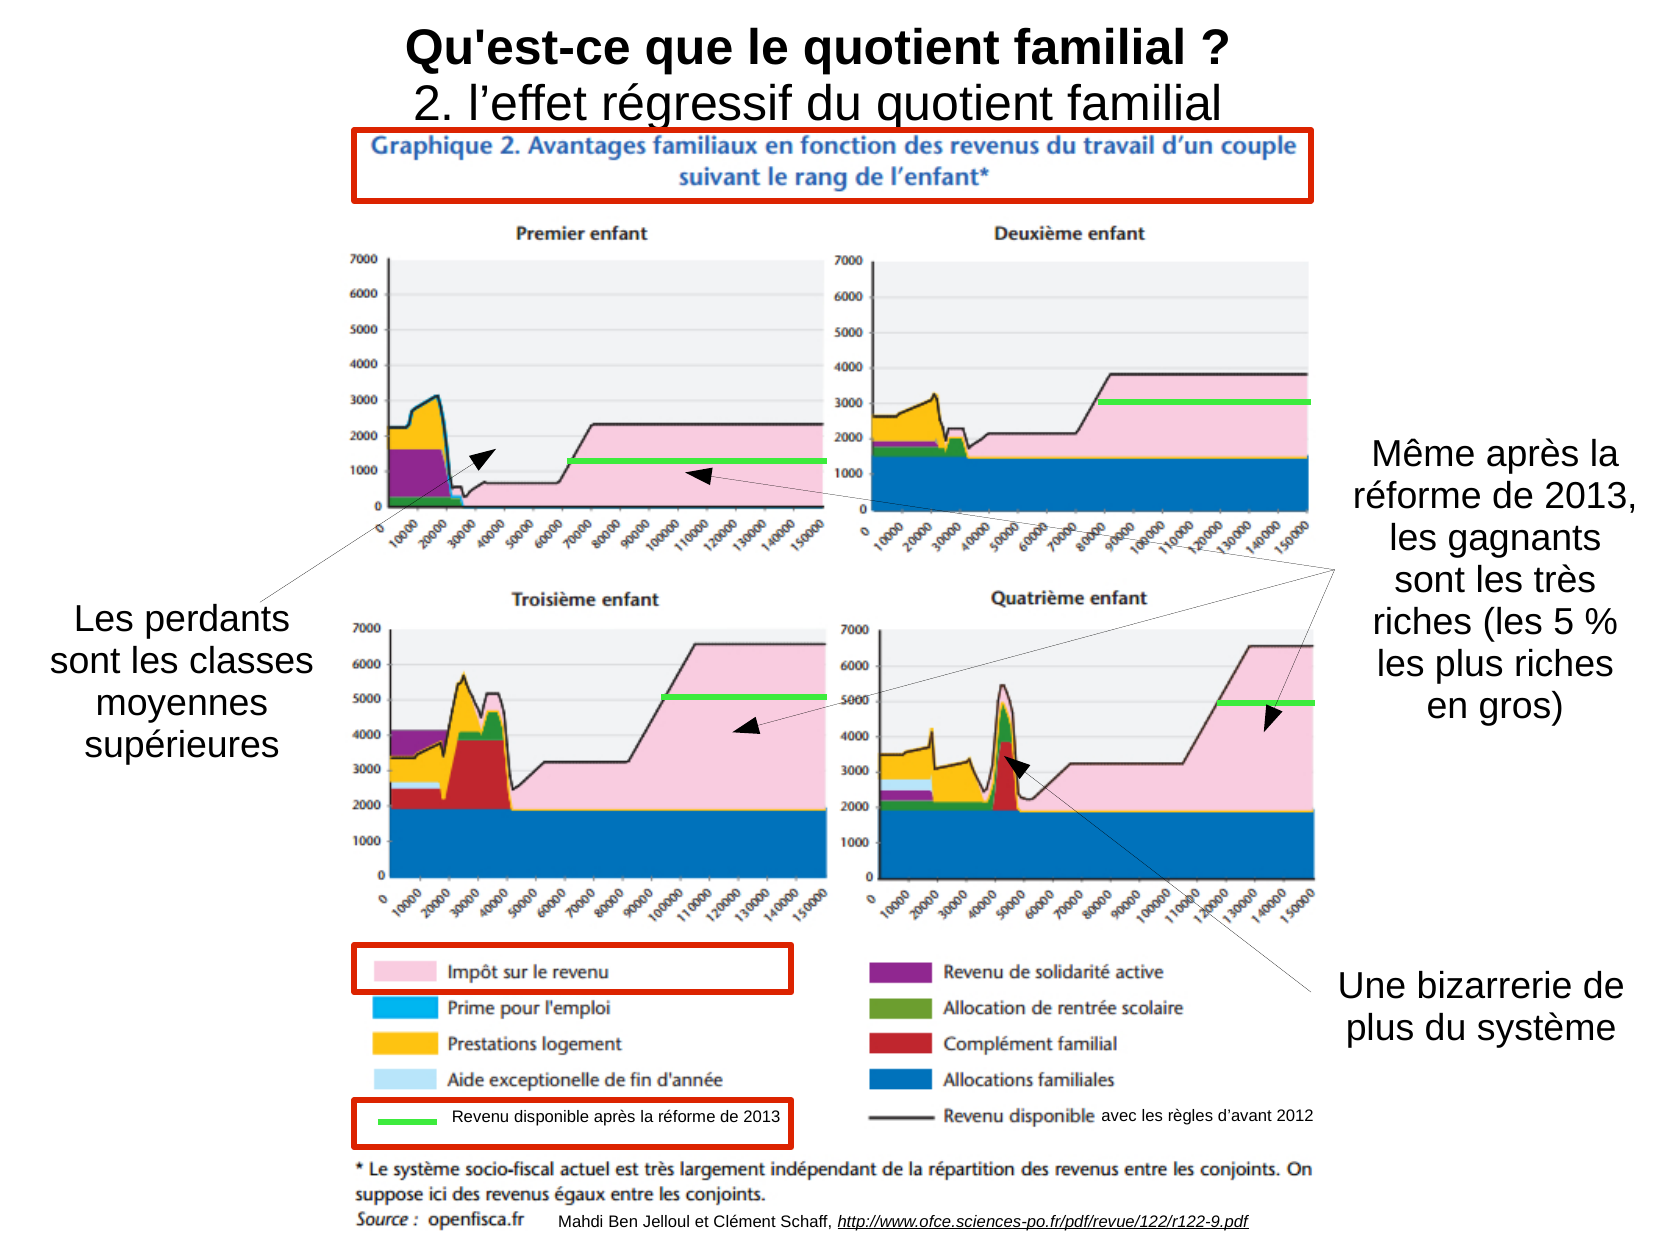

Qu'est-ce que le quotient familial ?
2. l’effet régressif du quotient familial
Même après la réforme de 2013, les gagnants sont les très riches (les 5 % les plus riches en gros)
Les perdants sont les classes moyennes supérieures
Une bizarrerie de plus du système
avec les règles d’avant 2012
Revenu disponible après la réforme de 2013
Mahdi Ben Jelloul et Clément Schaff, http://www.ofce.sciences-po.fr/pdf/revue/122/r122-9.pdf